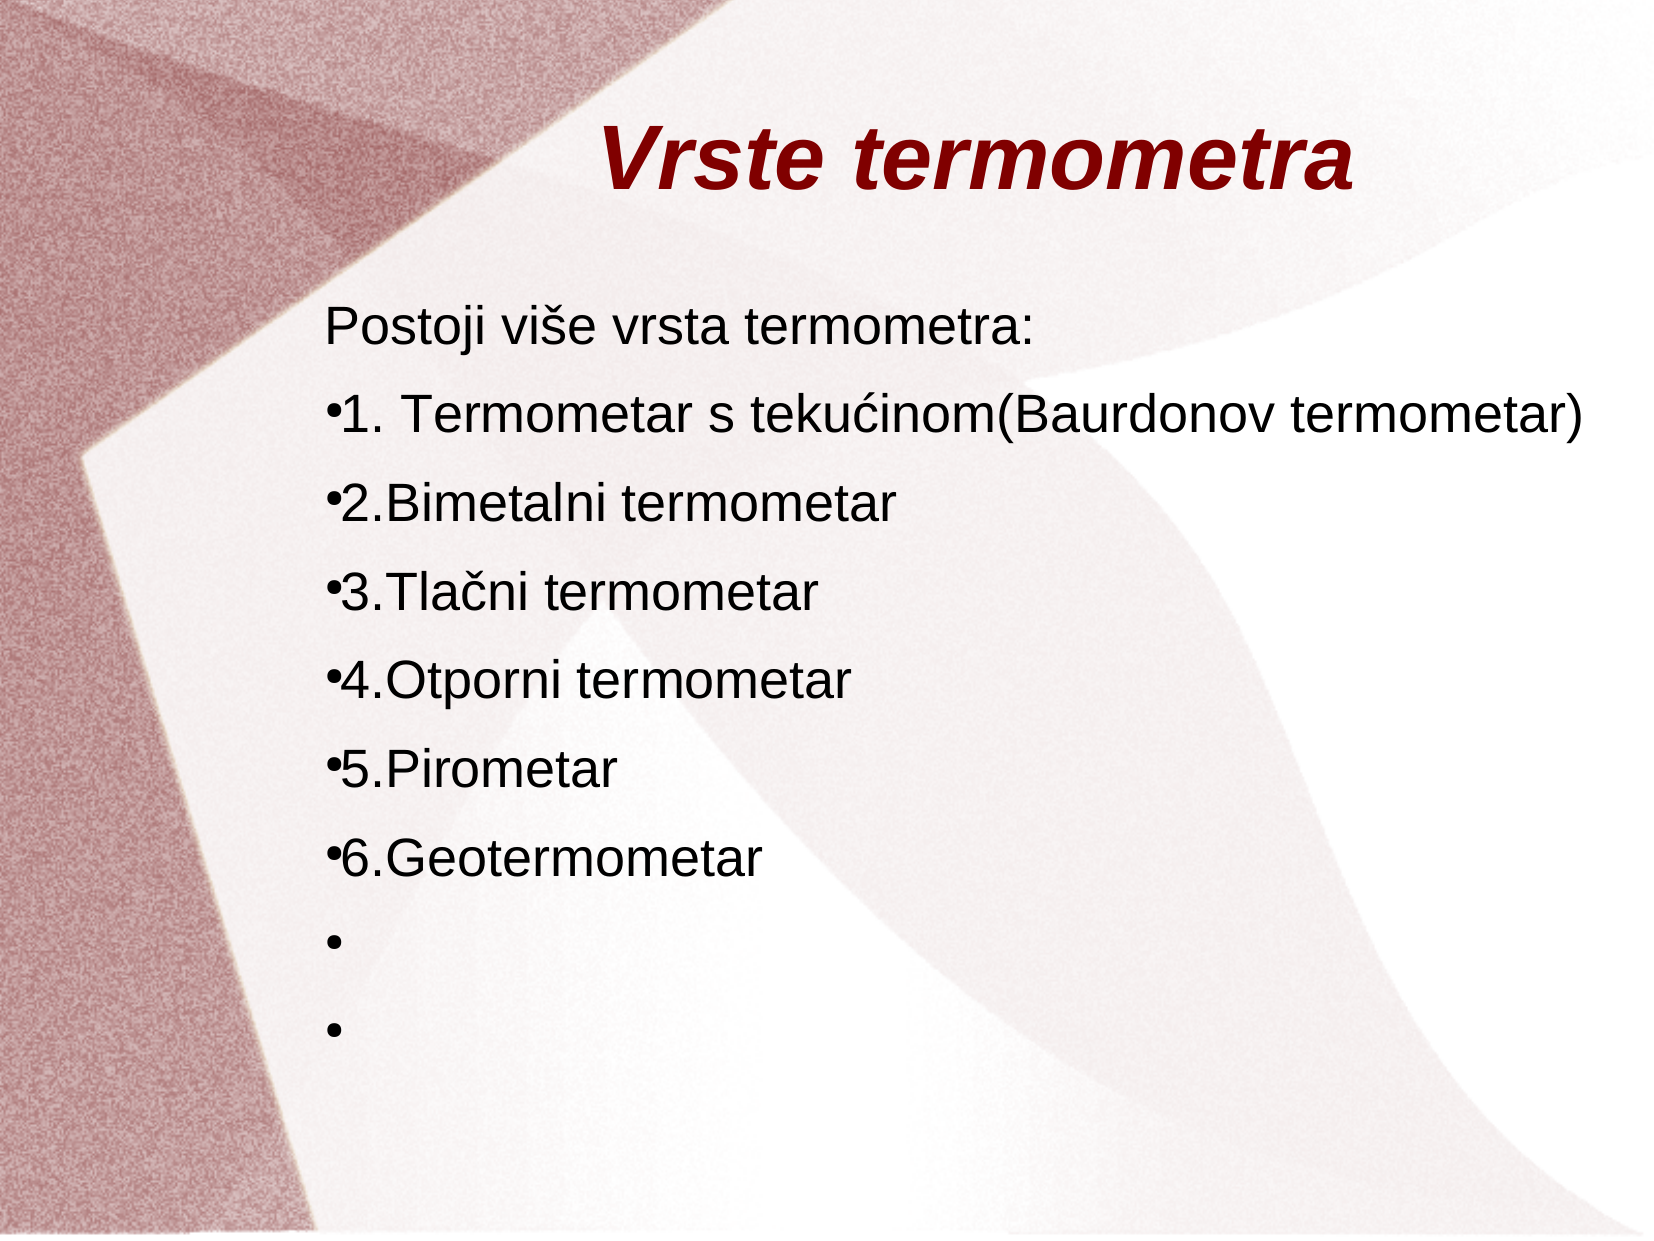

# Vrste termometra
Postoji više vrsta termometra:
1. Termometar s tekućinom(Baurdonov termometar)
2.Bimetalni termometar
3.Tlačni termometar
4.Otporni termometar
5.Pirometar
6.Geotermometar